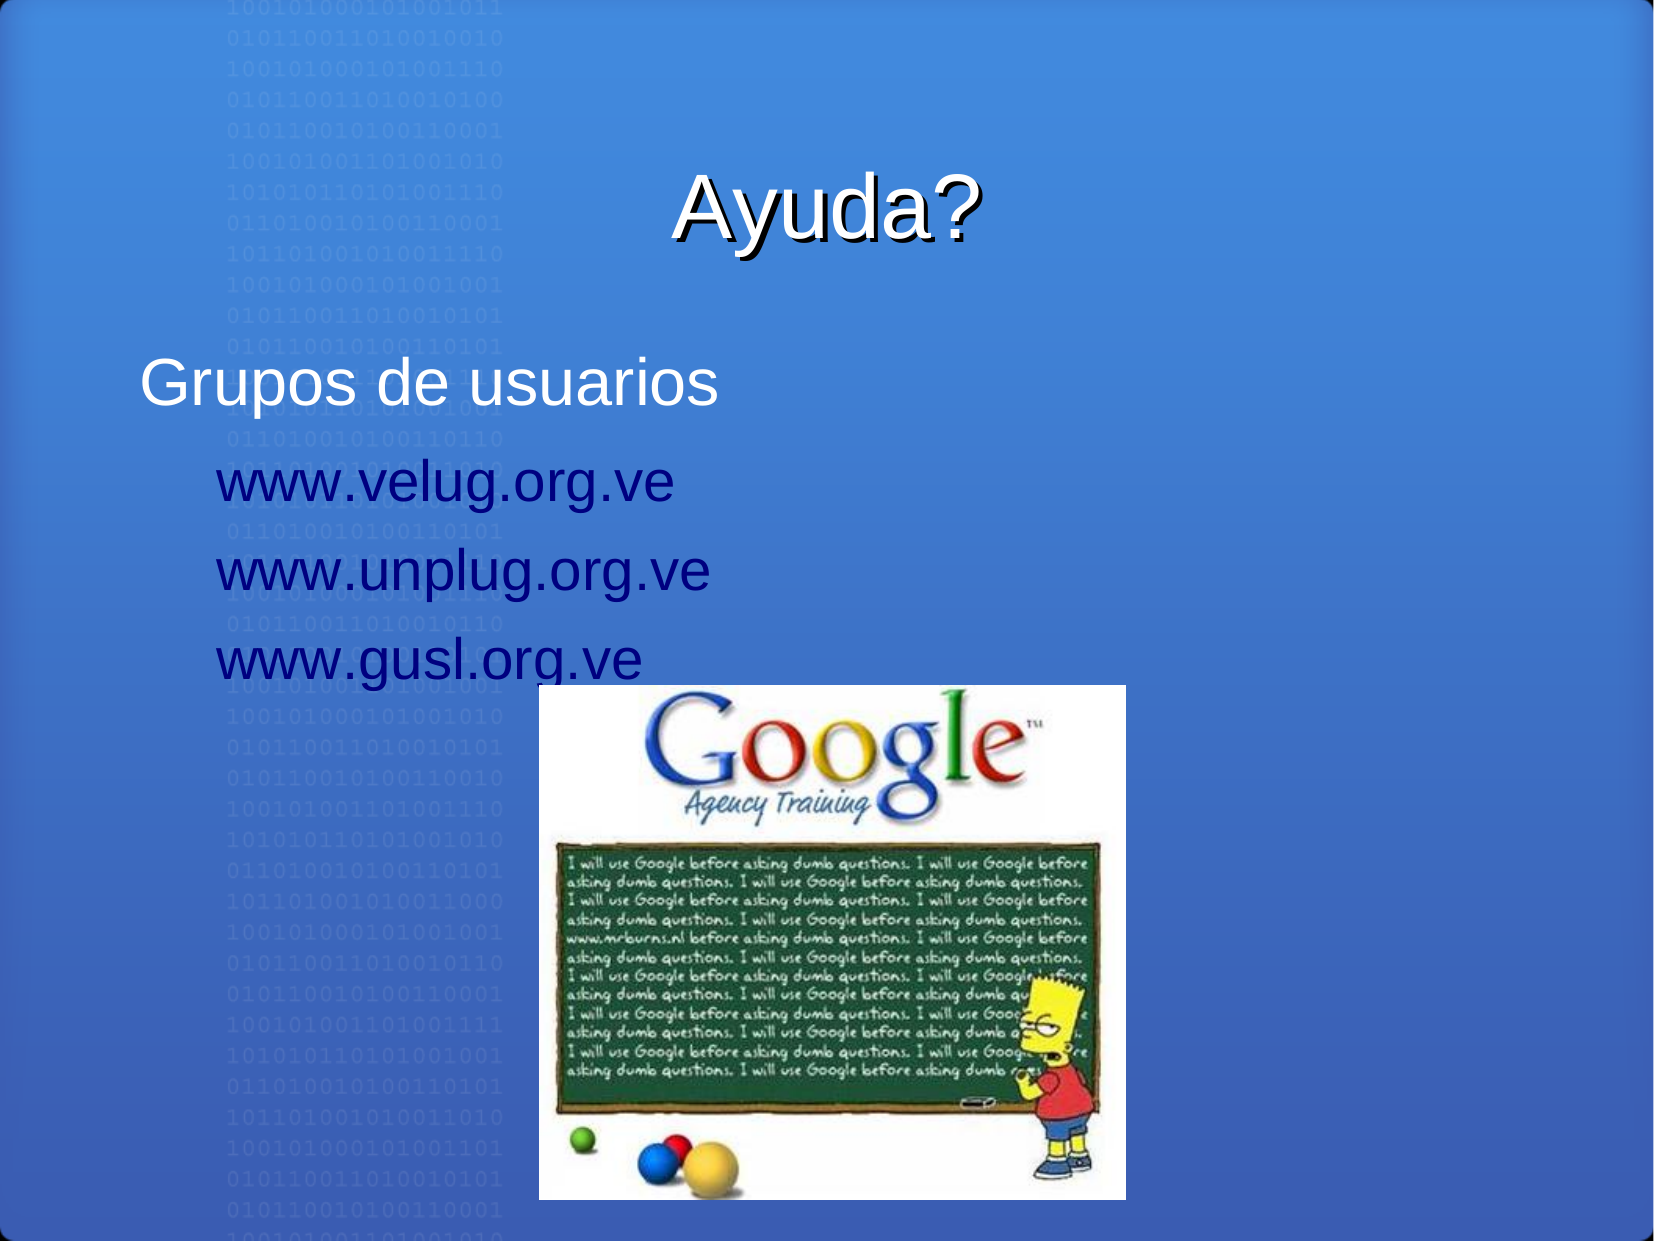

# Ayuda?
Grupos de usuarios
www.velug.org.ve
www.unplug.org.ve
www.gusl.org.ve